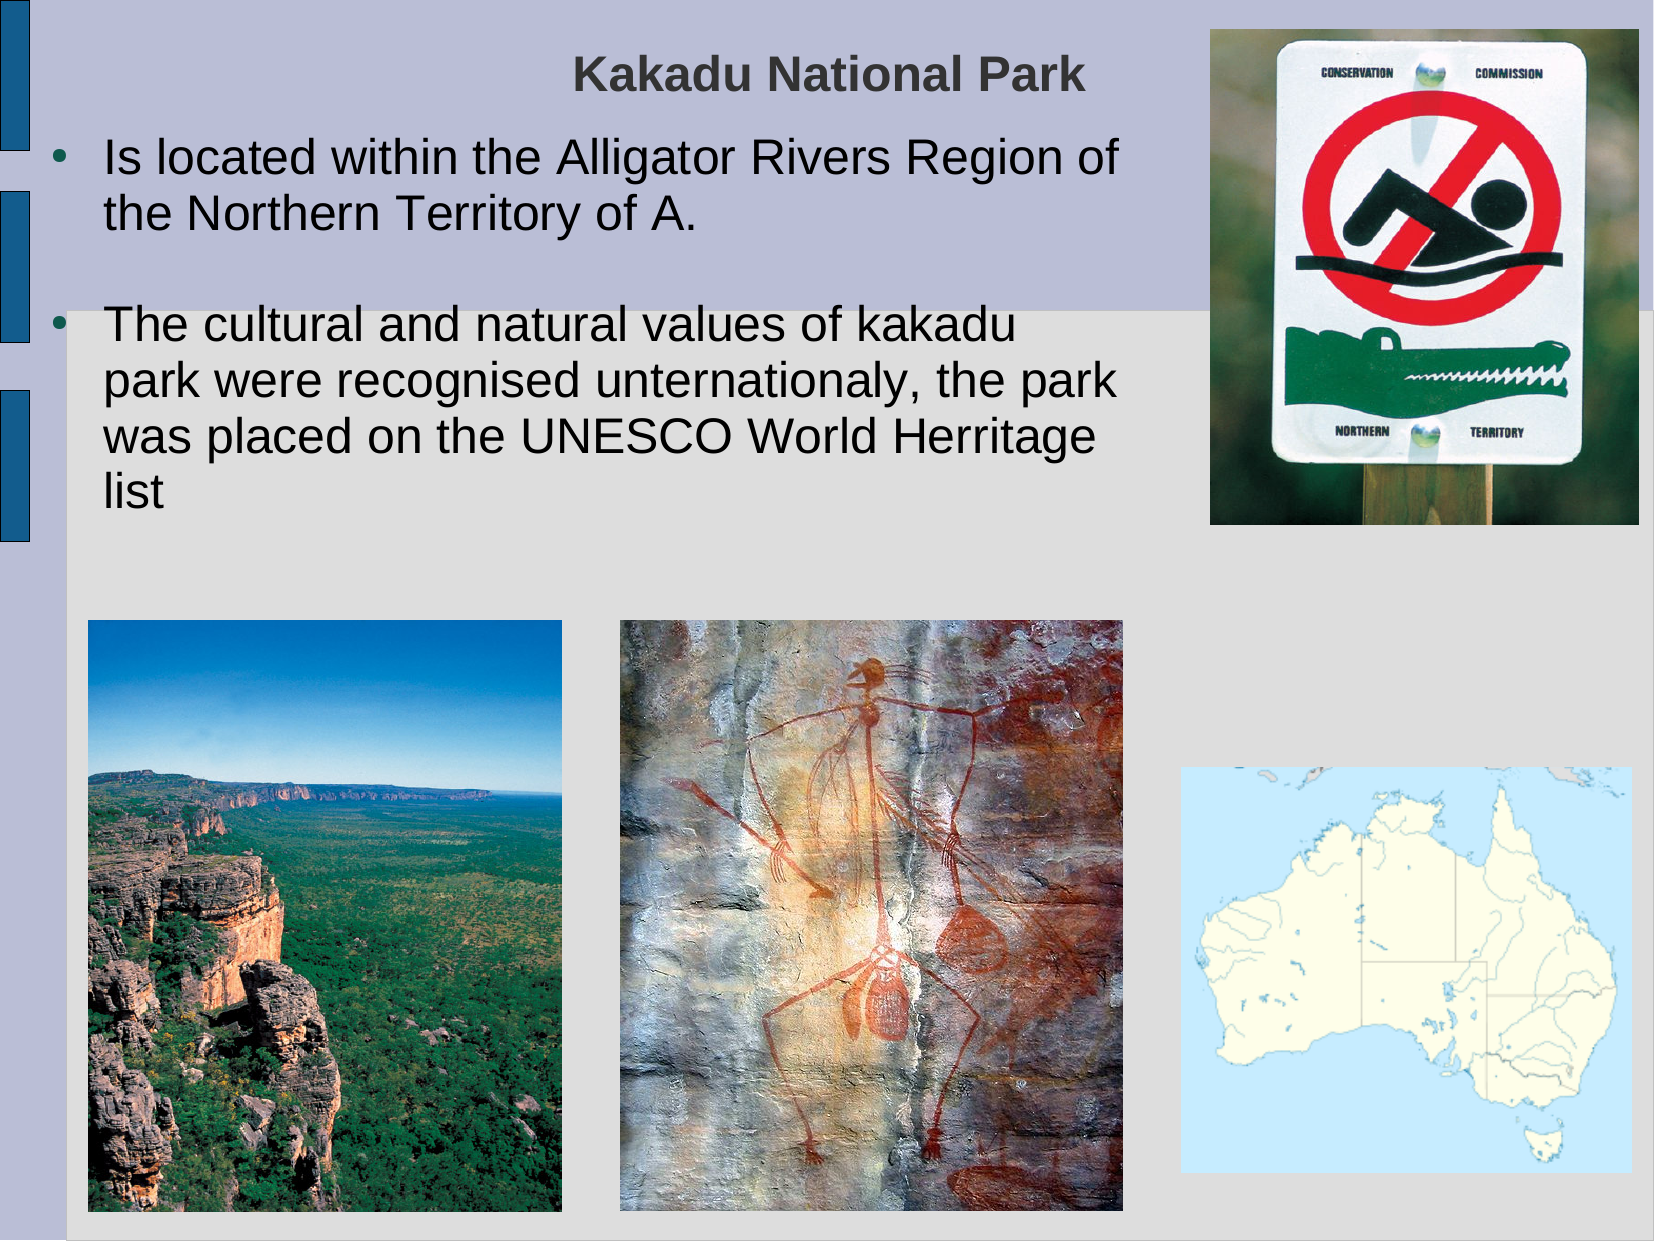

# Kakadu National Park
Is located within the Alligator Rivers Region of the Northern Territory of A.
The cultural and natural values of kakadu park were recognised unternationaly, the park was placed on the UNESCO World Herritage list